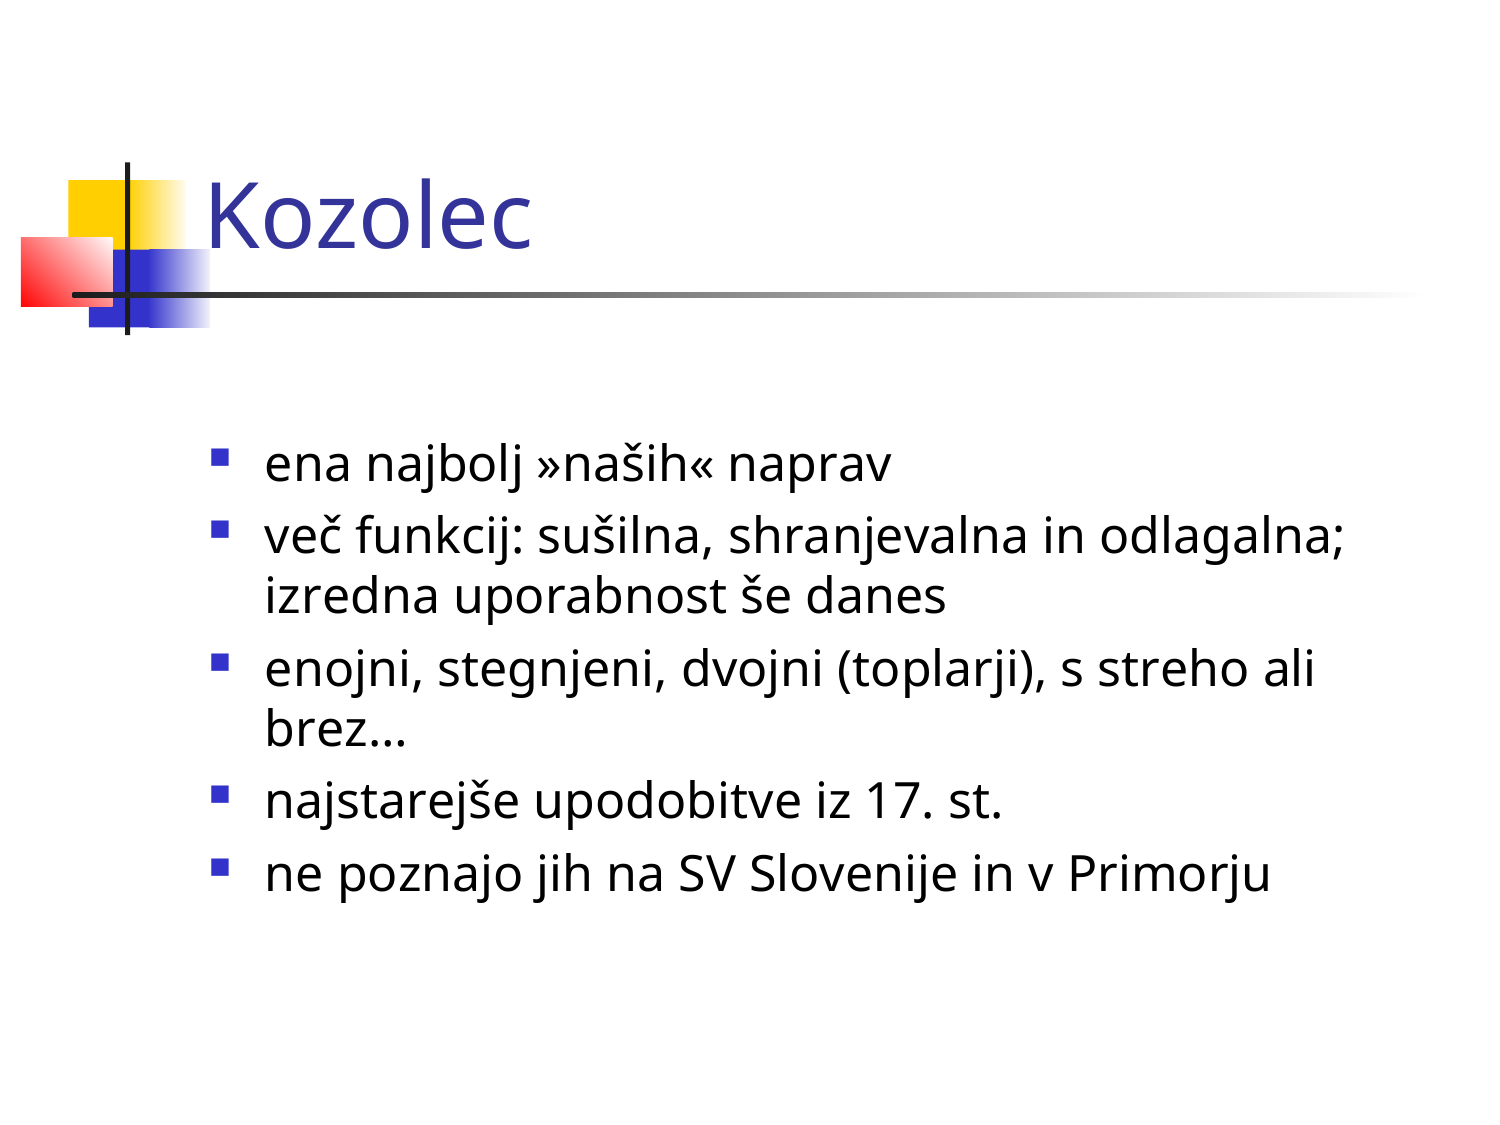

# Kozolec
ena najbolj »naših« naprav
več funkcij: sušilna, shranjevalna in odlagalna; izredna uporabnost še danes
enojni, stegnjeni, dvojni (toplarji), s streho ali brez…
najstarejše upodobitve iz 17. st.
ne poznajo jih na SV Slovenije in v Primorju